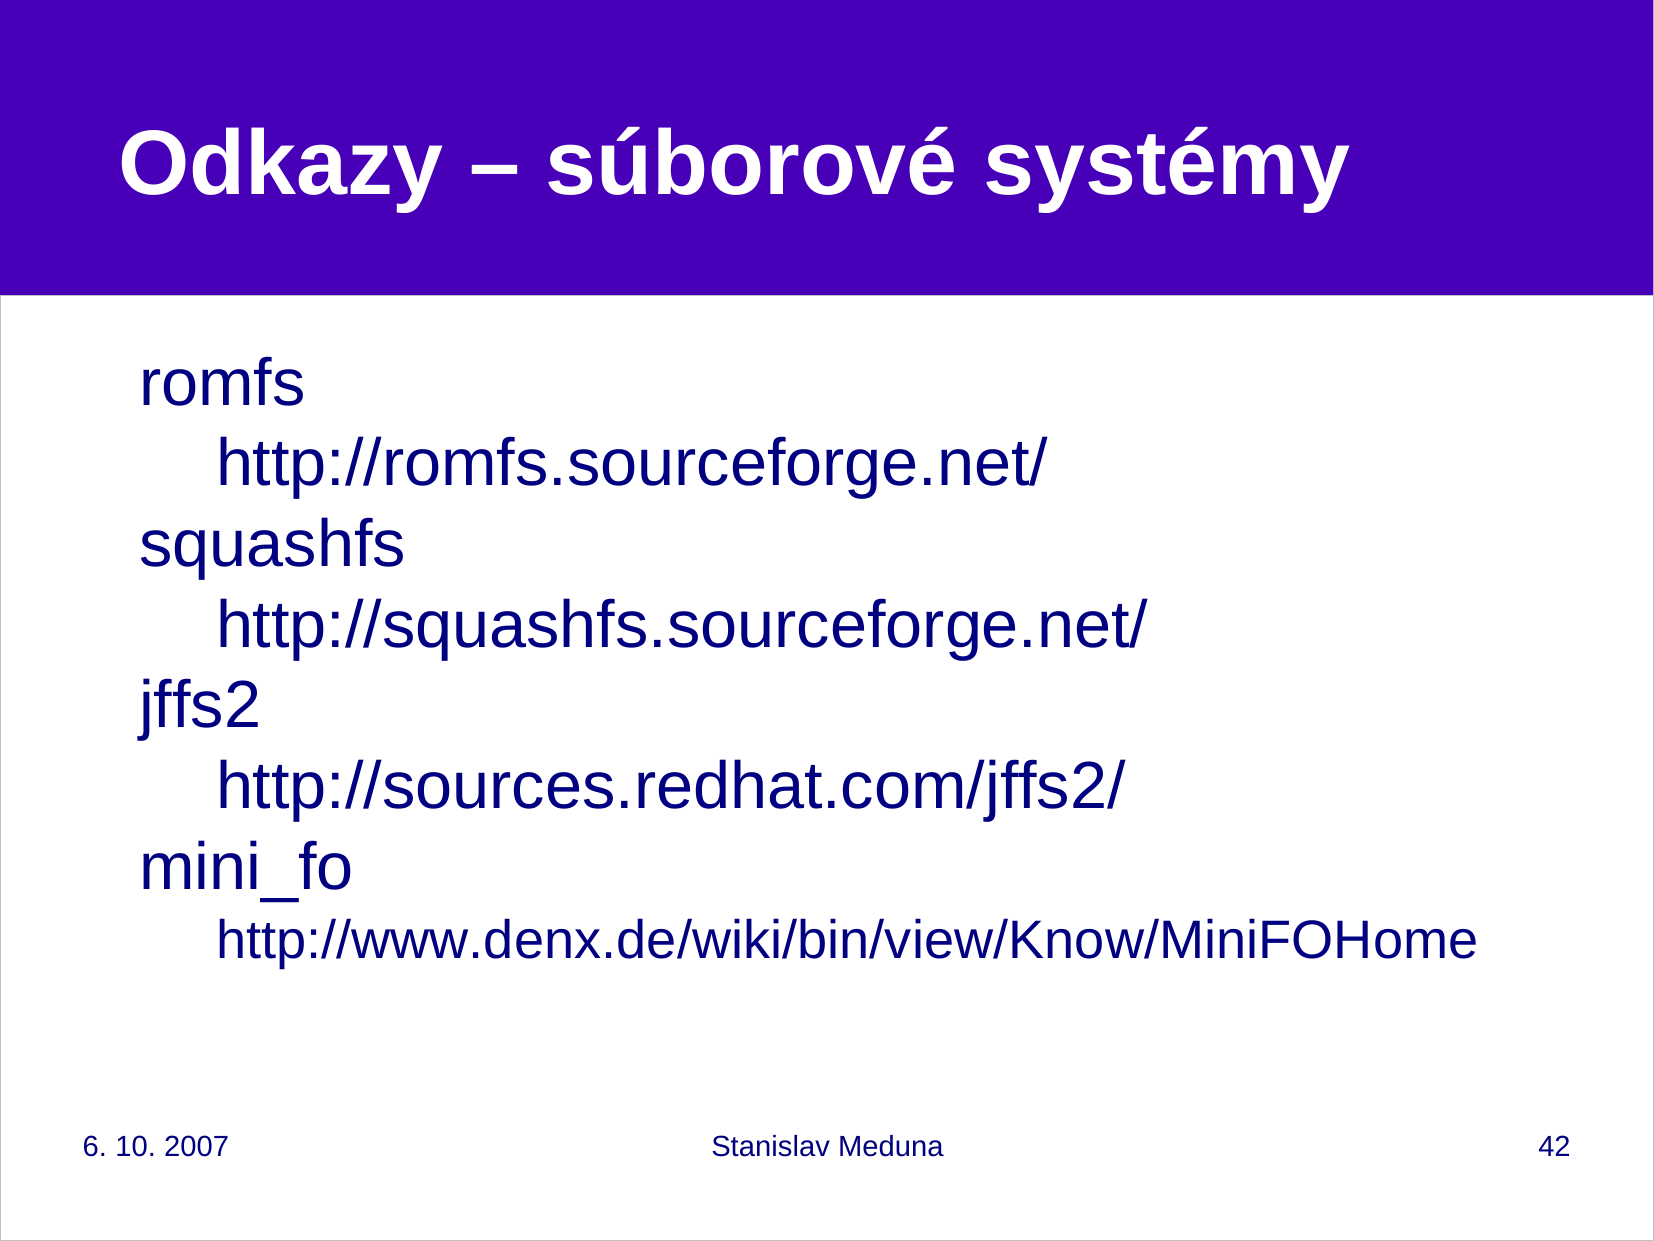

# Odkazy – súborové systémy
romfs
http://romfs.sourceforge.net/
squashfs
http://squashfs.sourceforge.net/
jffs2
http://sources.redhat.com/jffs2/
mini_fo
http://www.denx.de/wiki/bin/view/Know/MiniFOHome
6. 10. 2007
Stanislav Meduna
42